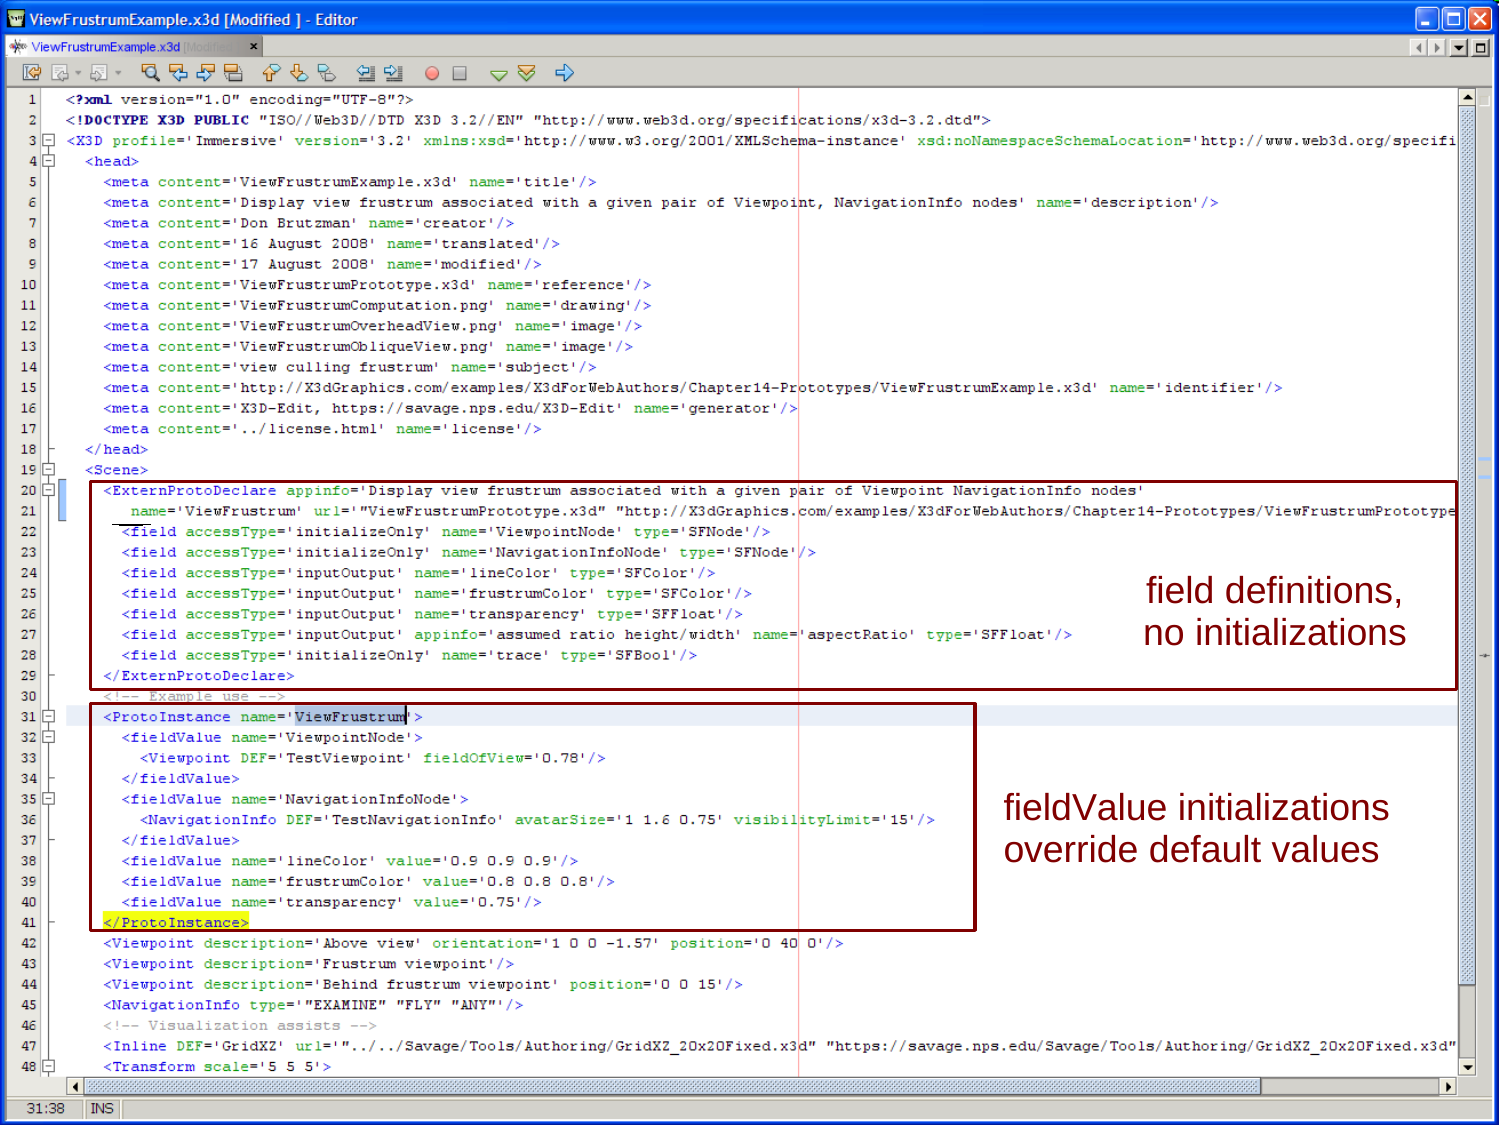

# ExternProtoDeclare, ProtoInstance examples
field definitions, no initializations
fieldValue initializations override default values